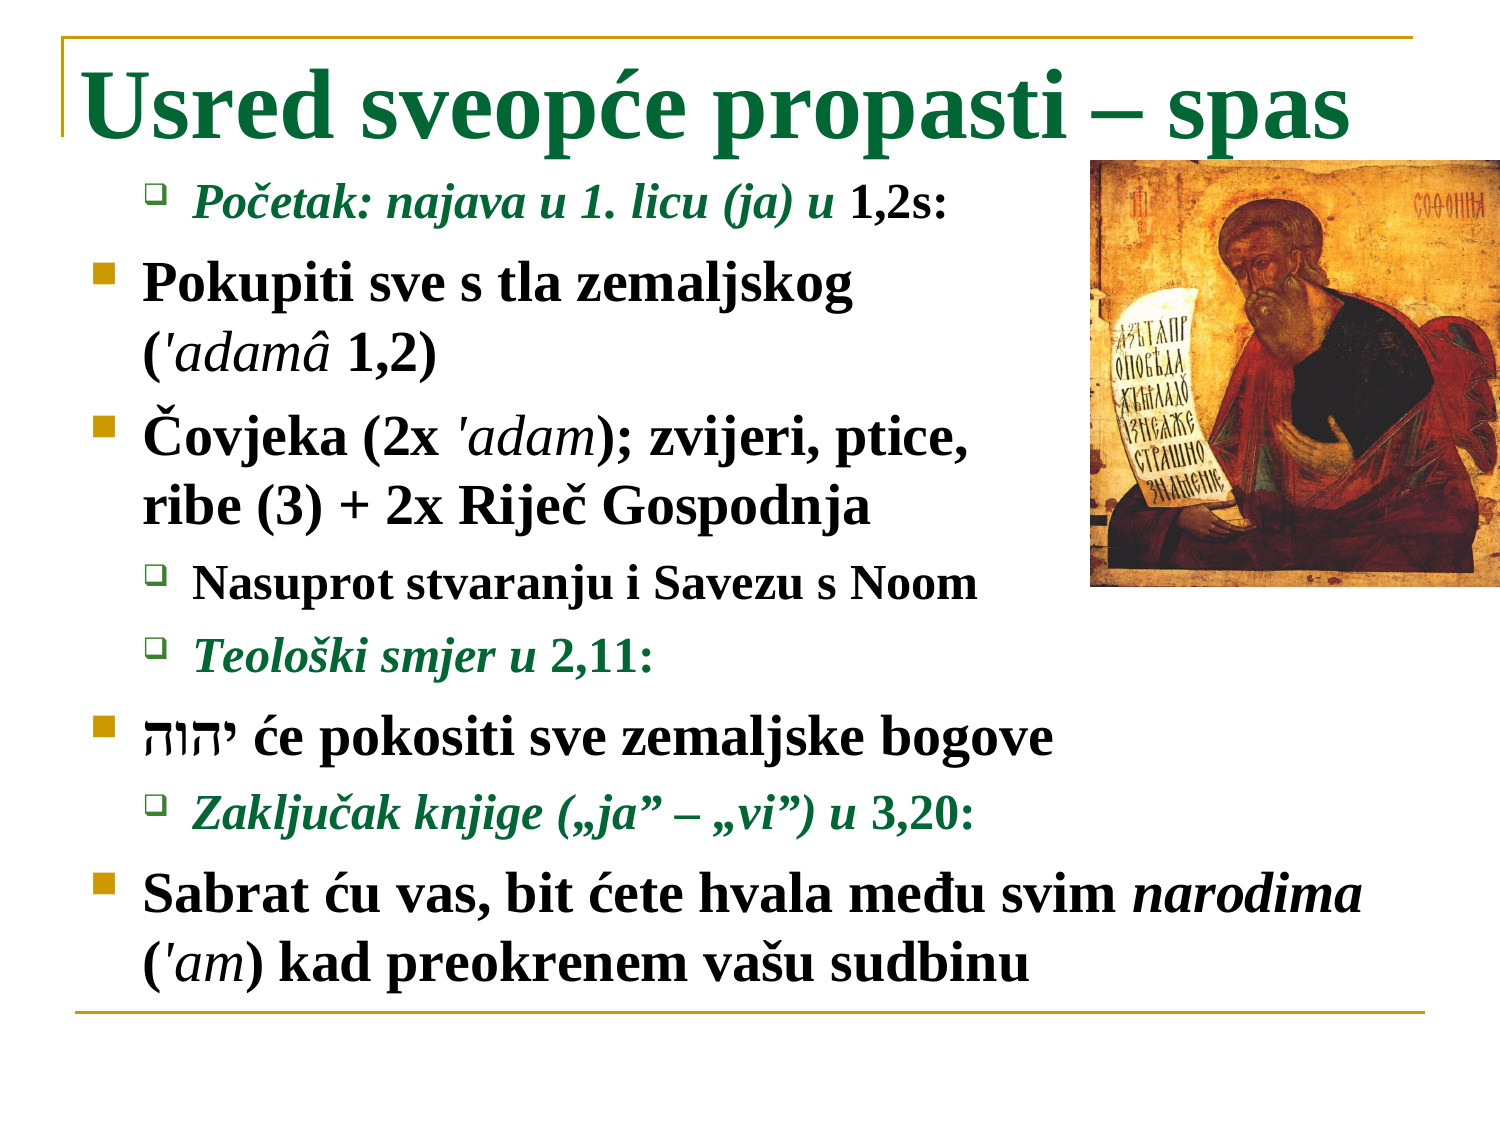

# Usred sveopće propasti – spas
Početak: najava u 1. licu (ja) u 1,2s:
Pokupiti sve s tla zemaljskog
('adamâ 1,2)
Čovjeka (2x 'adam); zvijeri, ptice,
ribe (3) + 2x Riječ Gospodnja
Nasuprot stvaranju i Savezu s Noom
Teološki smjer u 2,11:
יהוה će pokositi sve zemaljske bogove
Zaključak knjige („ja” – „vi”) u 3,20:
Sabrat ću vas, bit ćete hvala među svim narodima ('am) kad preokrenem vašu sudbinu